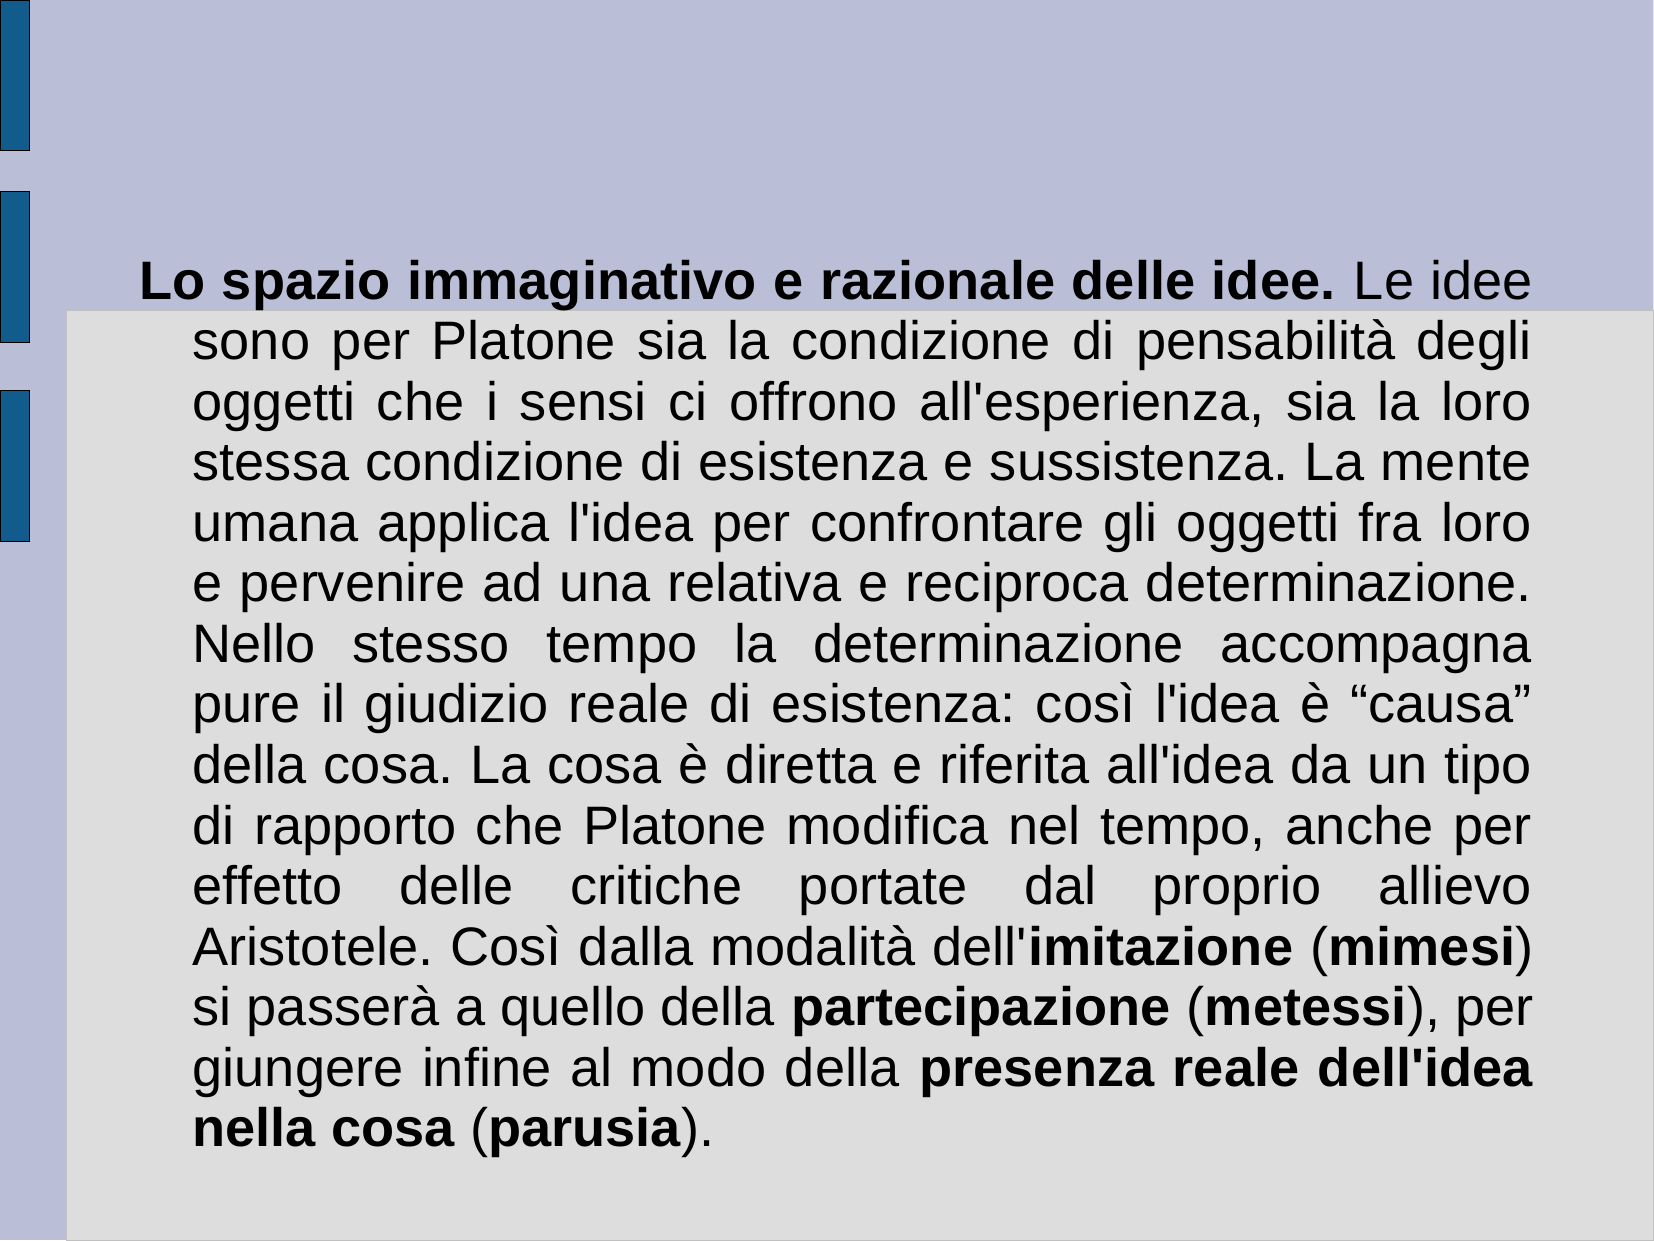

#
Lo spazio immaginativo e razionale delle idee. Le idee sono per Platone sia la condizione di pensabilità degli oggetti che i sensi ci offrono all'esperienza, sia la loro stessa condizione di esistenza e sussistenza. La mente umana applica l'idea per confrontare gli oggetti fra loro e pervenire ad una relativa e reciproca determinazione. Nello stesso tempo la determinazione accompagna pure il giudizio reale di esistenza: così l'idea è “causa” della cosa. La cosa è diretta e riferita all'idea da un tipo di rapporto che Platone modifica nel tempo, anche per effetto delle critiche portate dal proprio allievo Aristotele. Così dalla modalità dell'imitazione (mimesi) si passerà a quello della partecipazione (metessi), per giungere infine al modo della presenza reale dell'idea nella cosa (parusia).